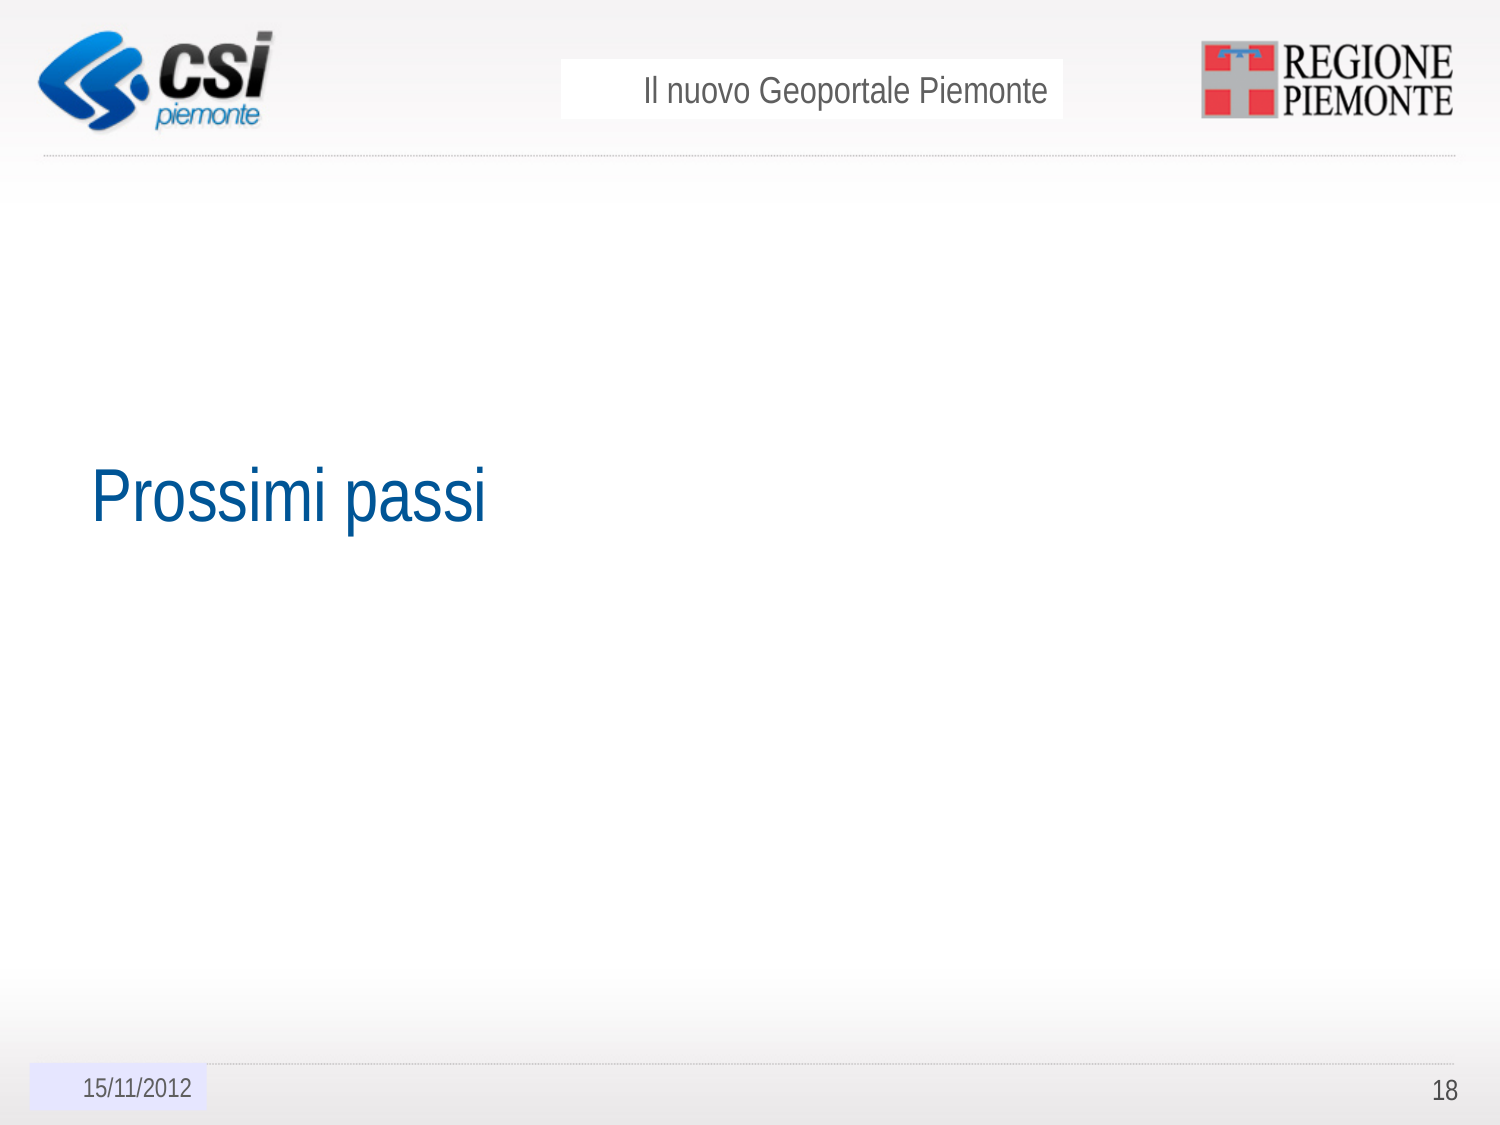

Il nuovo Geoportale Piemonte
# Prossimi passi
15/11/2012